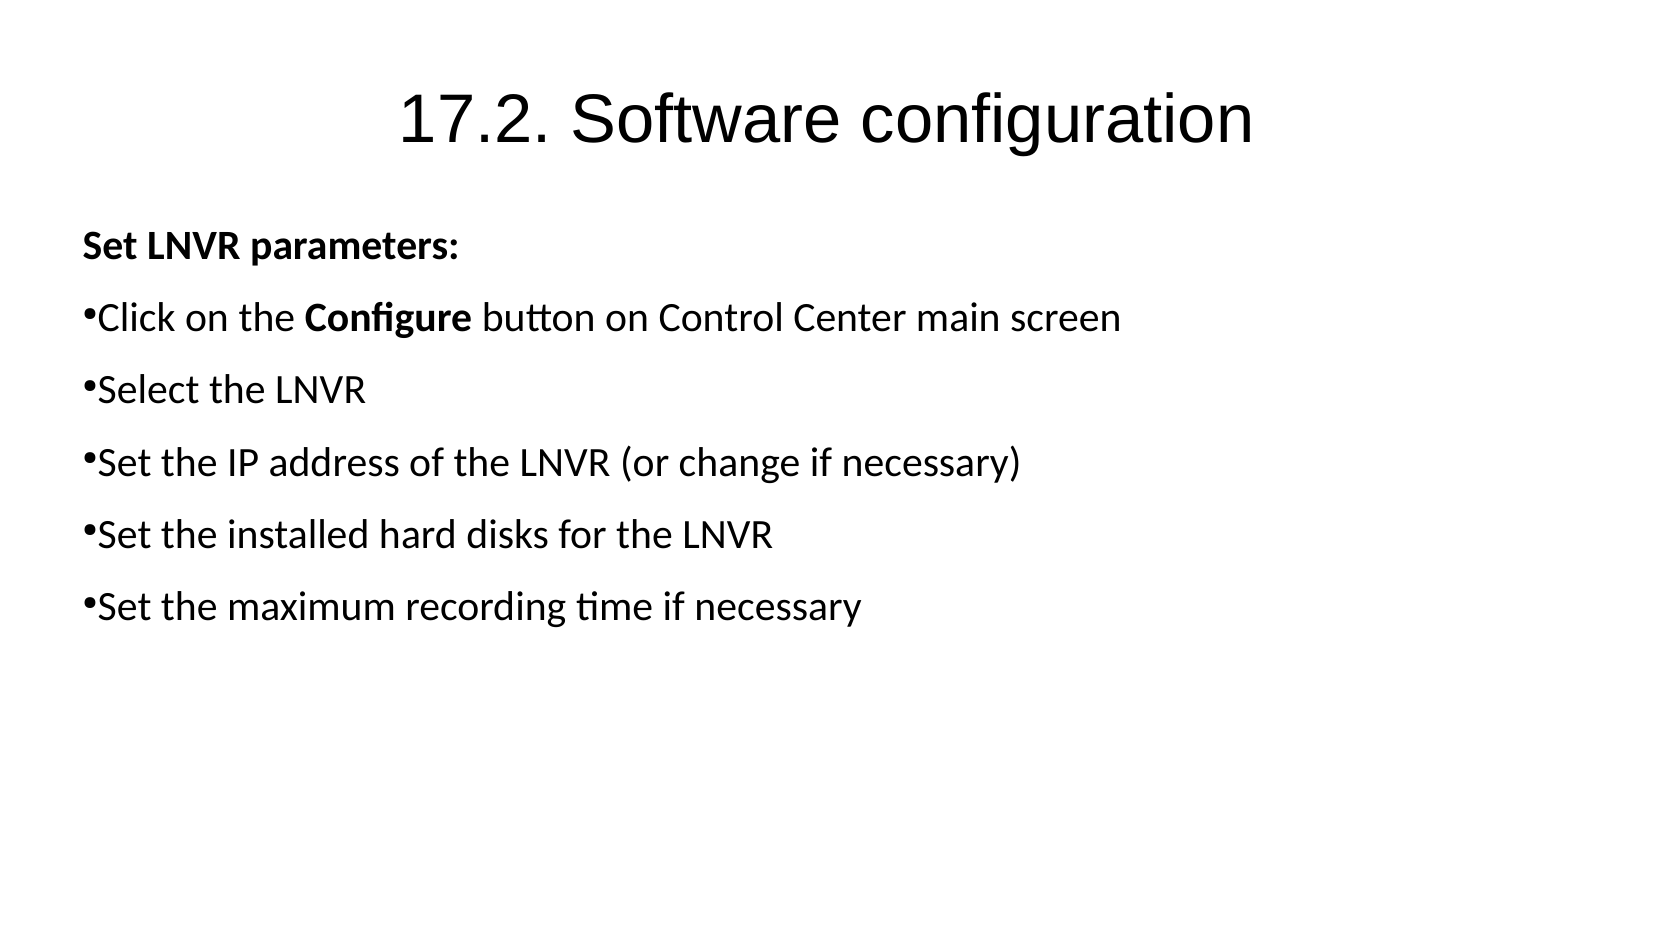

# 17.2. Software configuration
Set LNVR parameters:
Click on the Configure button on Control Center main screen
Select the LNVR
Set the IP address of the LNVR (or change if necessary)
Set the installed hard disks for the LNVR
Set the maximum recording time if necessary